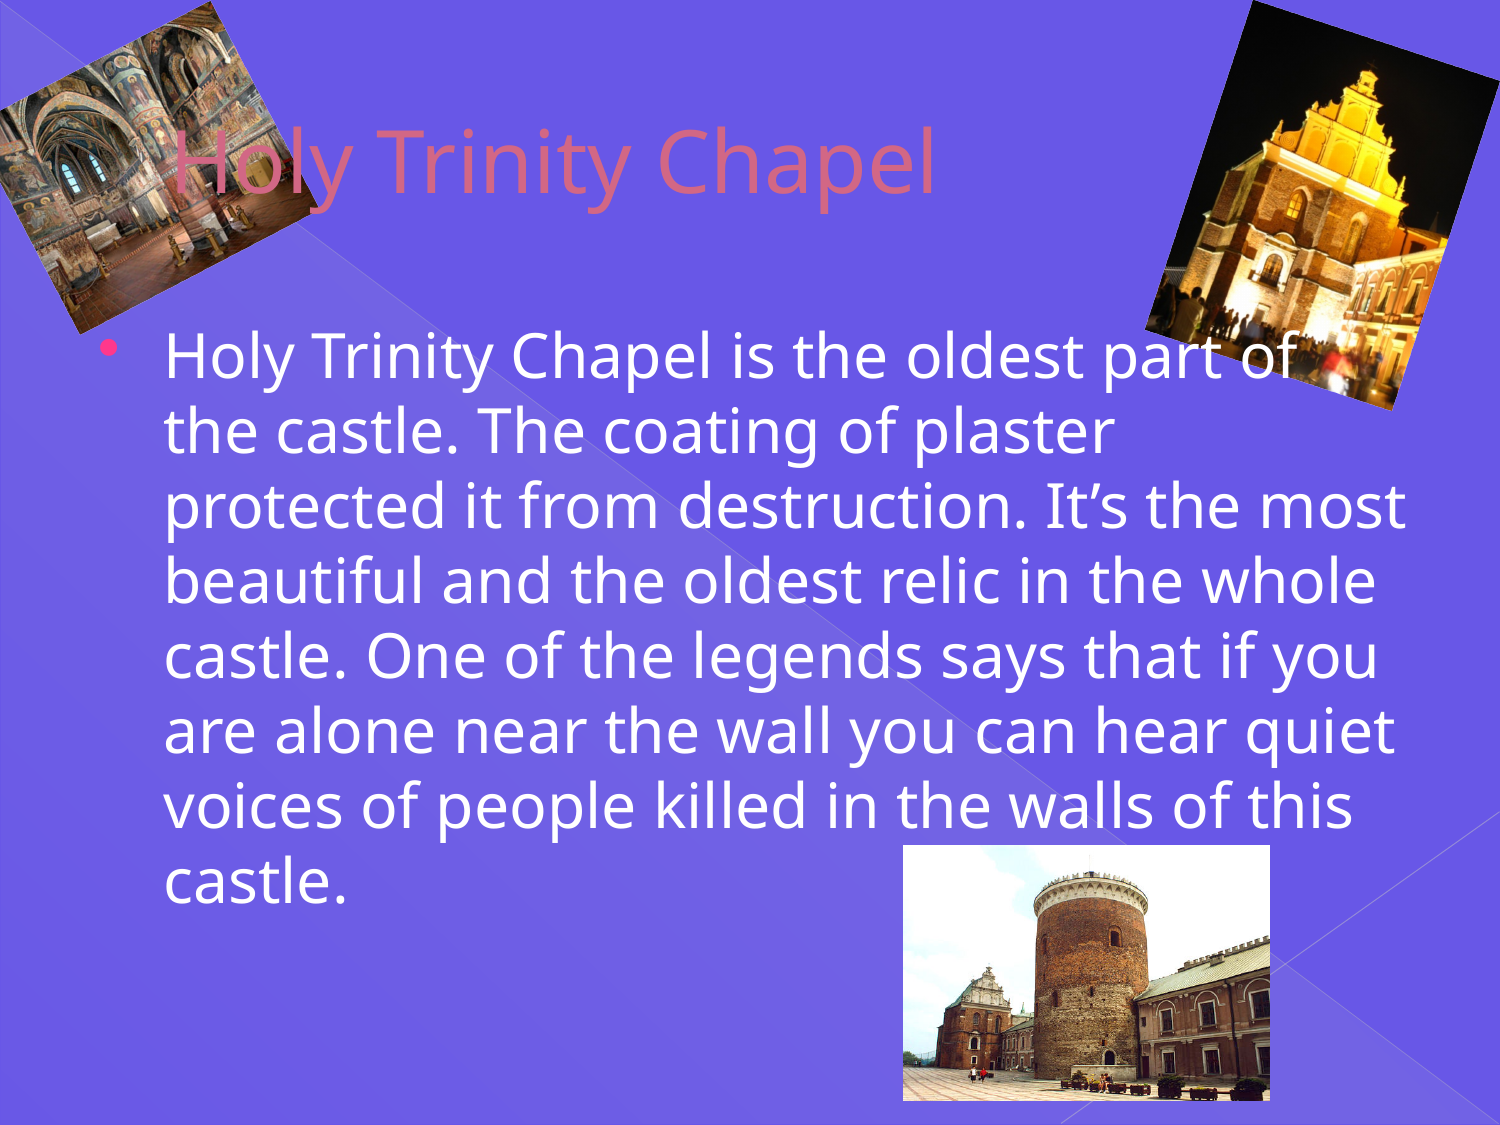

# Holy Trinity Chapel
Holy Trinity Chapel is the oldest part of the castle. The coating of plaster protected it from destruction. It’s the most beautiful and the oldest relic in the whole castle. One of the legends says that if you are alone near the wall you can hear quiet voices of people killed in the walls of this castle.